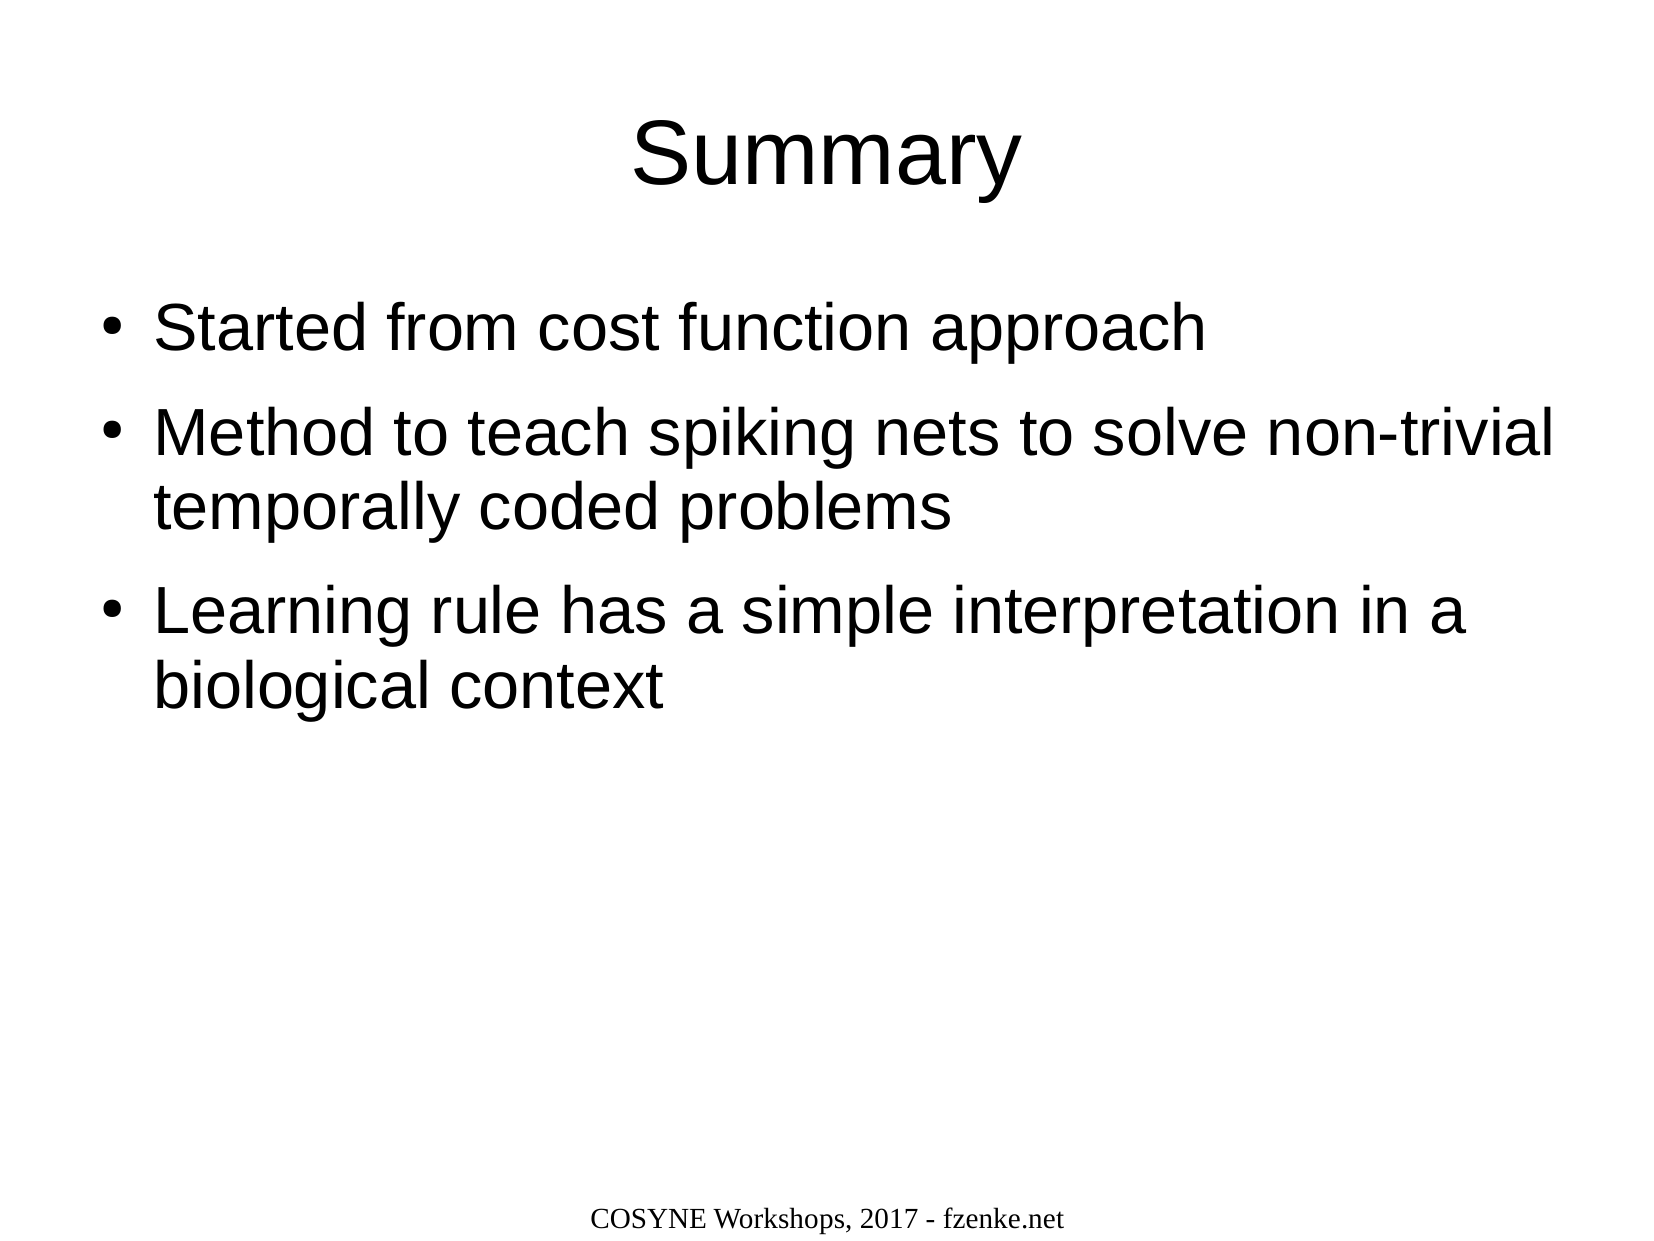

# Summary
Started from cost function approach
Method to teach spiking nets to solve non-trivial temporally coded problems
Learning rule has a simple interpretation in a biological context
COSYNE Workshops, 2017 - fzenke.net